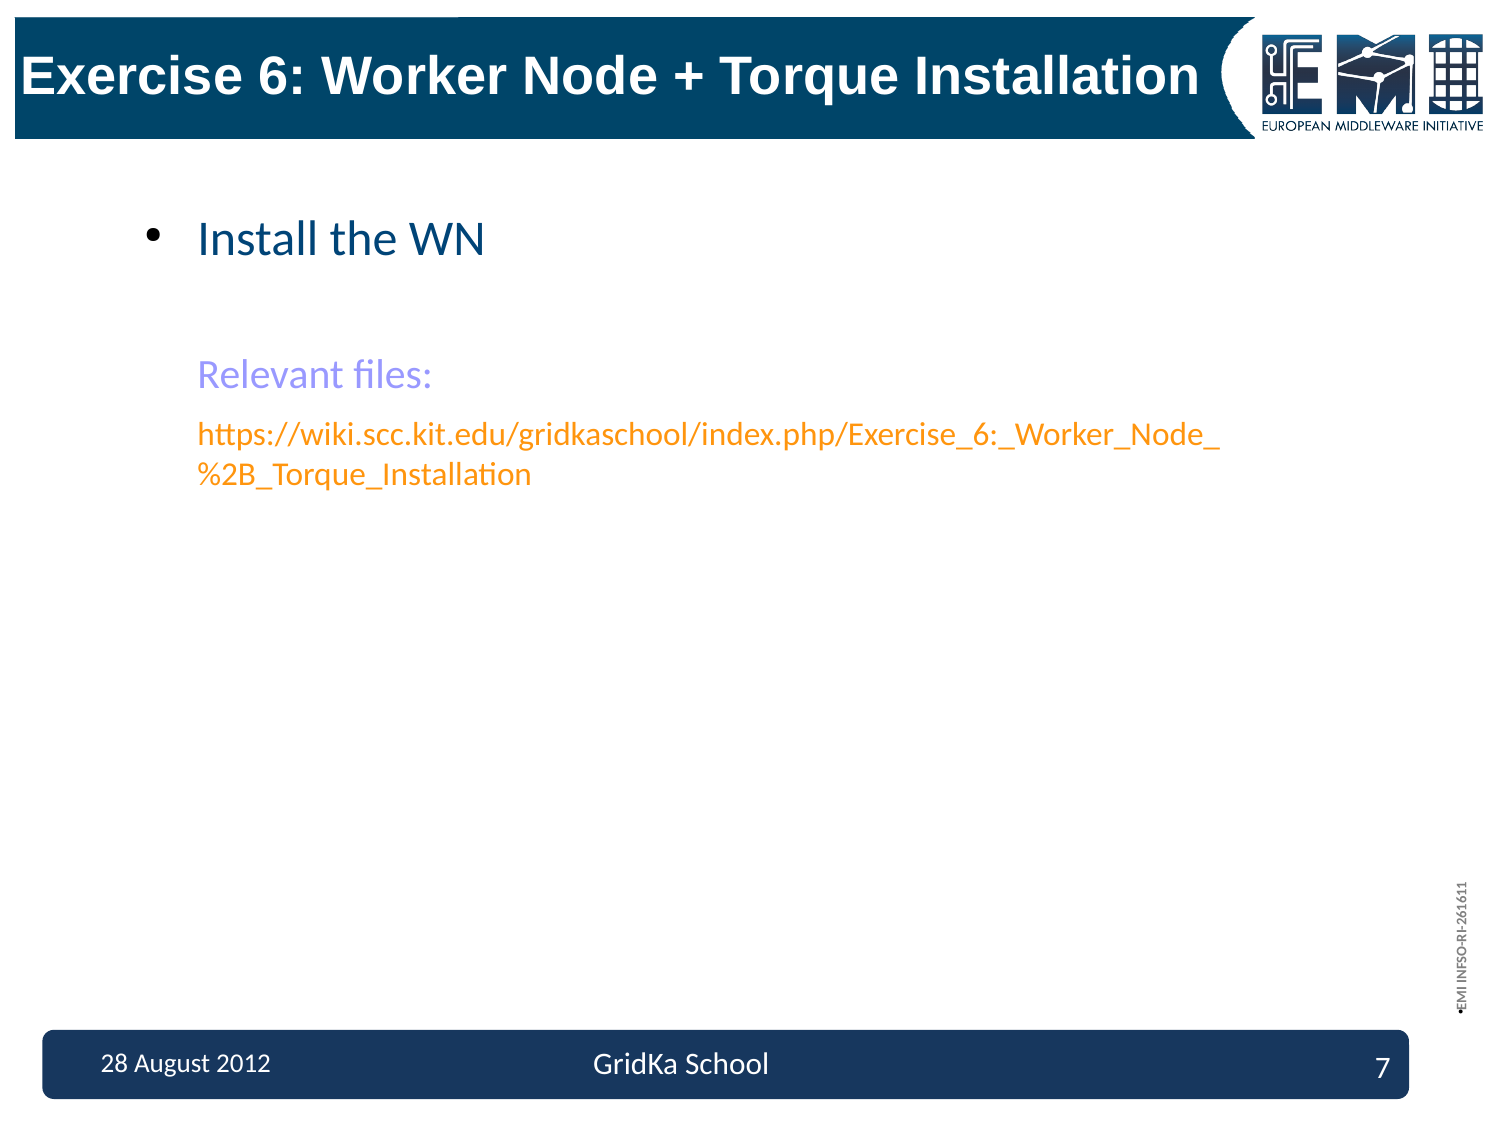

Exercise 6: Worker Node + Torque Installation
# Install the WN
Relevant files:
https://wiki.scc.kit.edu/gridkaschool/index.php/Exercise_6:_Worker_Node_%2B_Torque_Installation
GridKa School
7